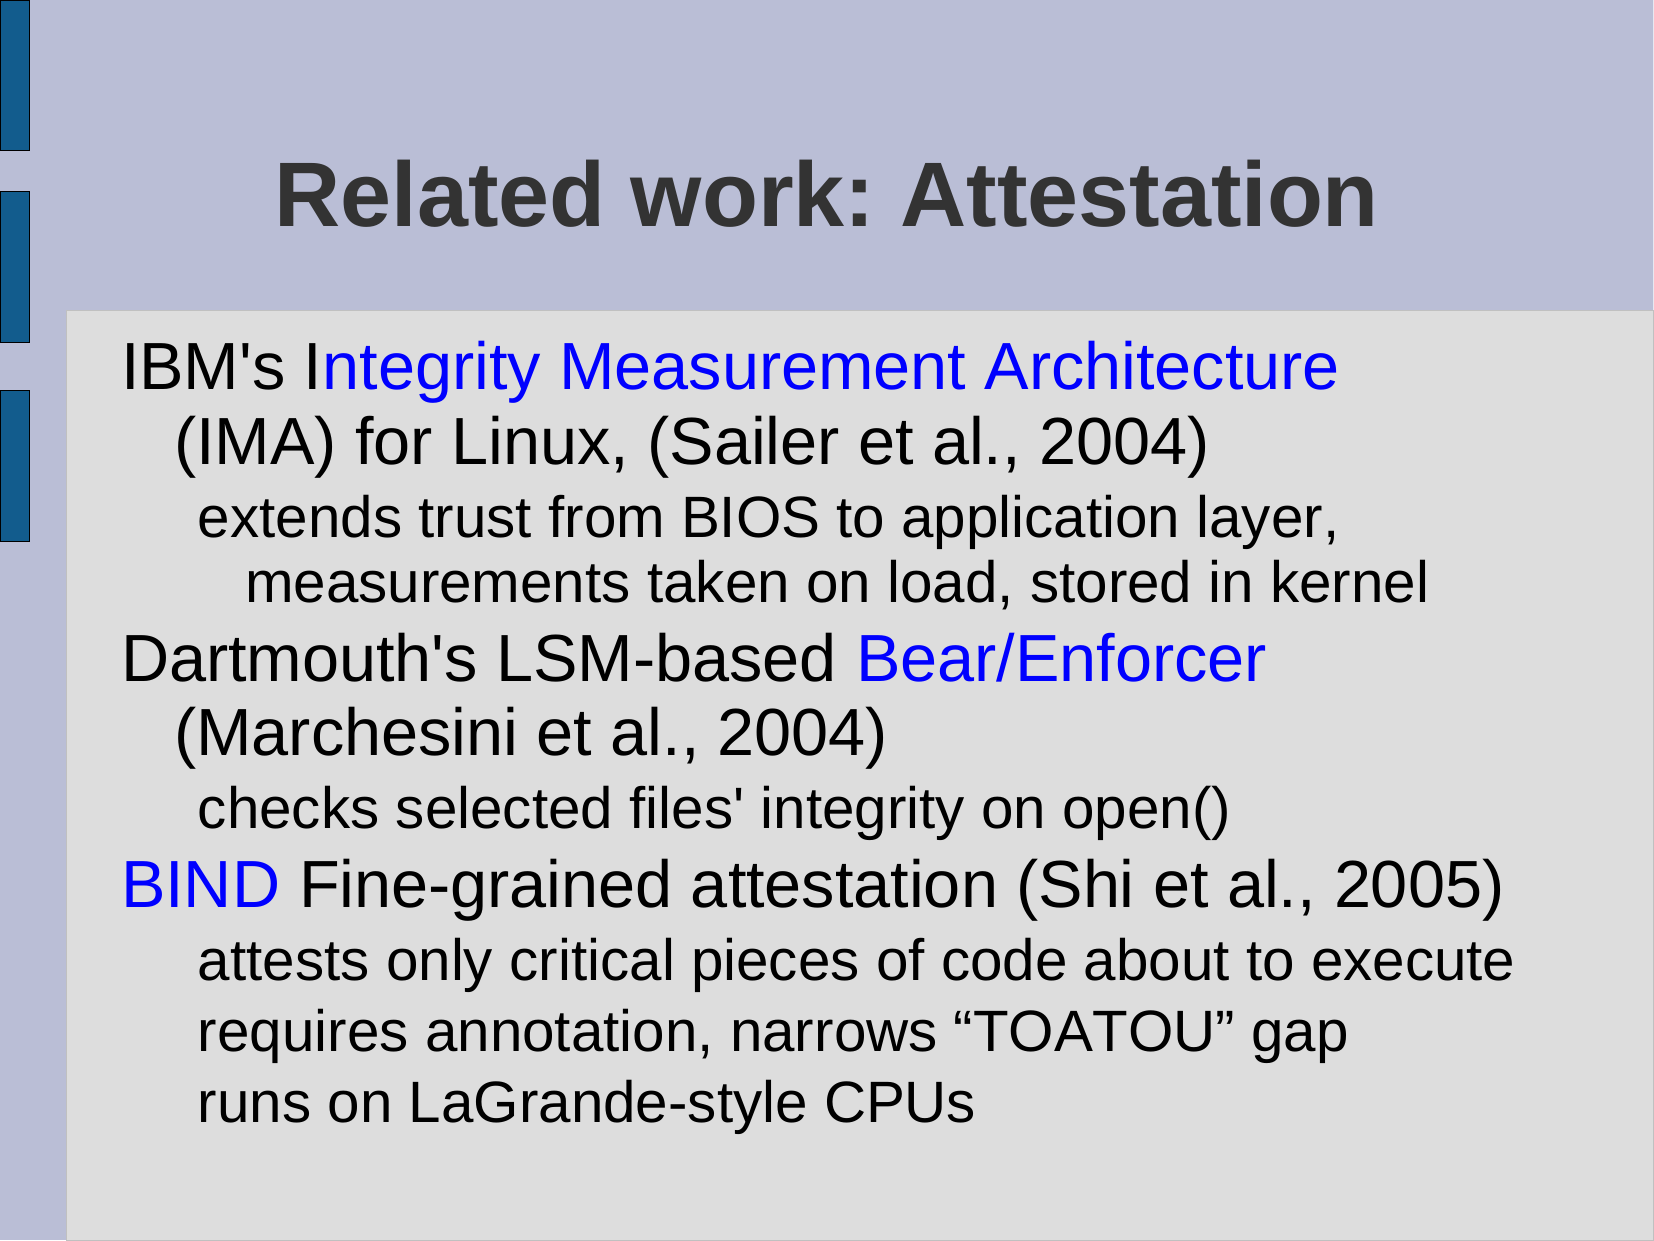

# Related work: Attestation
IBM's Integrity Measurement Architecture
(IMA) for Linux, (Sailer et al., 2004)
extends trust from BIOS to application layer, measurements taken on load, stored in kernel
Dartmouth's LSM-based Bear/Enforcer (Marchesini et al., 2004)
checks selected files' integrity on open()
BIND Fine-grained attestation (Shi et al., 2005)
attests only critical pieces of code about to execute
requires annotation, narrows “TOATOU” gap
runs on LaGrande-style CPUs